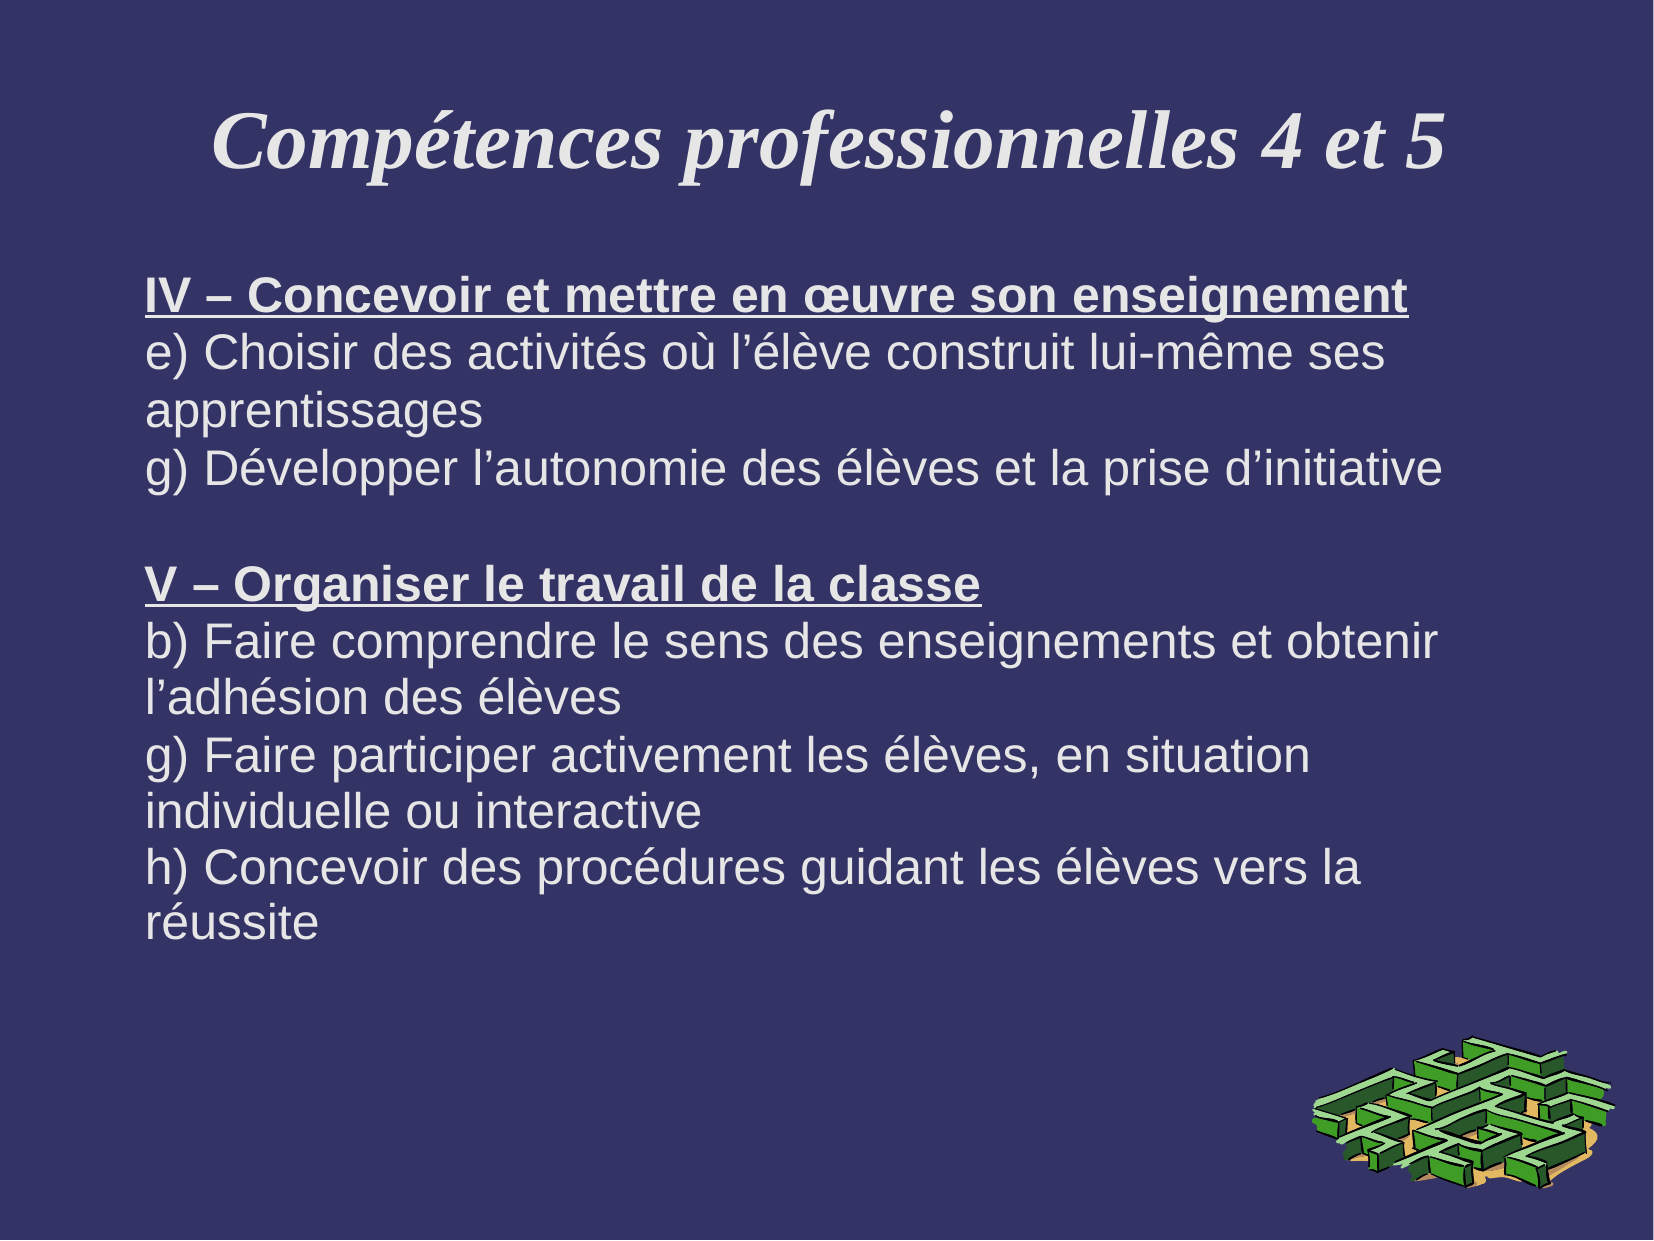

# Compétences professionnelles 4 et 5
IV – Concevoir et mettre en œuvre son enseignement
e) Choisir des activités où l’élève construit lui-même ses
apprentissages
g) Développer l’autonomie des élèves et la prise d’initiative
V – Organiser le travail de la classe
b) Faire comprendre le sens des enseignements et obtenir l’adhésion des élèves
g) Faire participer activement les élèves, en situation
individuelle ou interactive
h) Concevoir des procédures guidant les élèves vers la
réussite